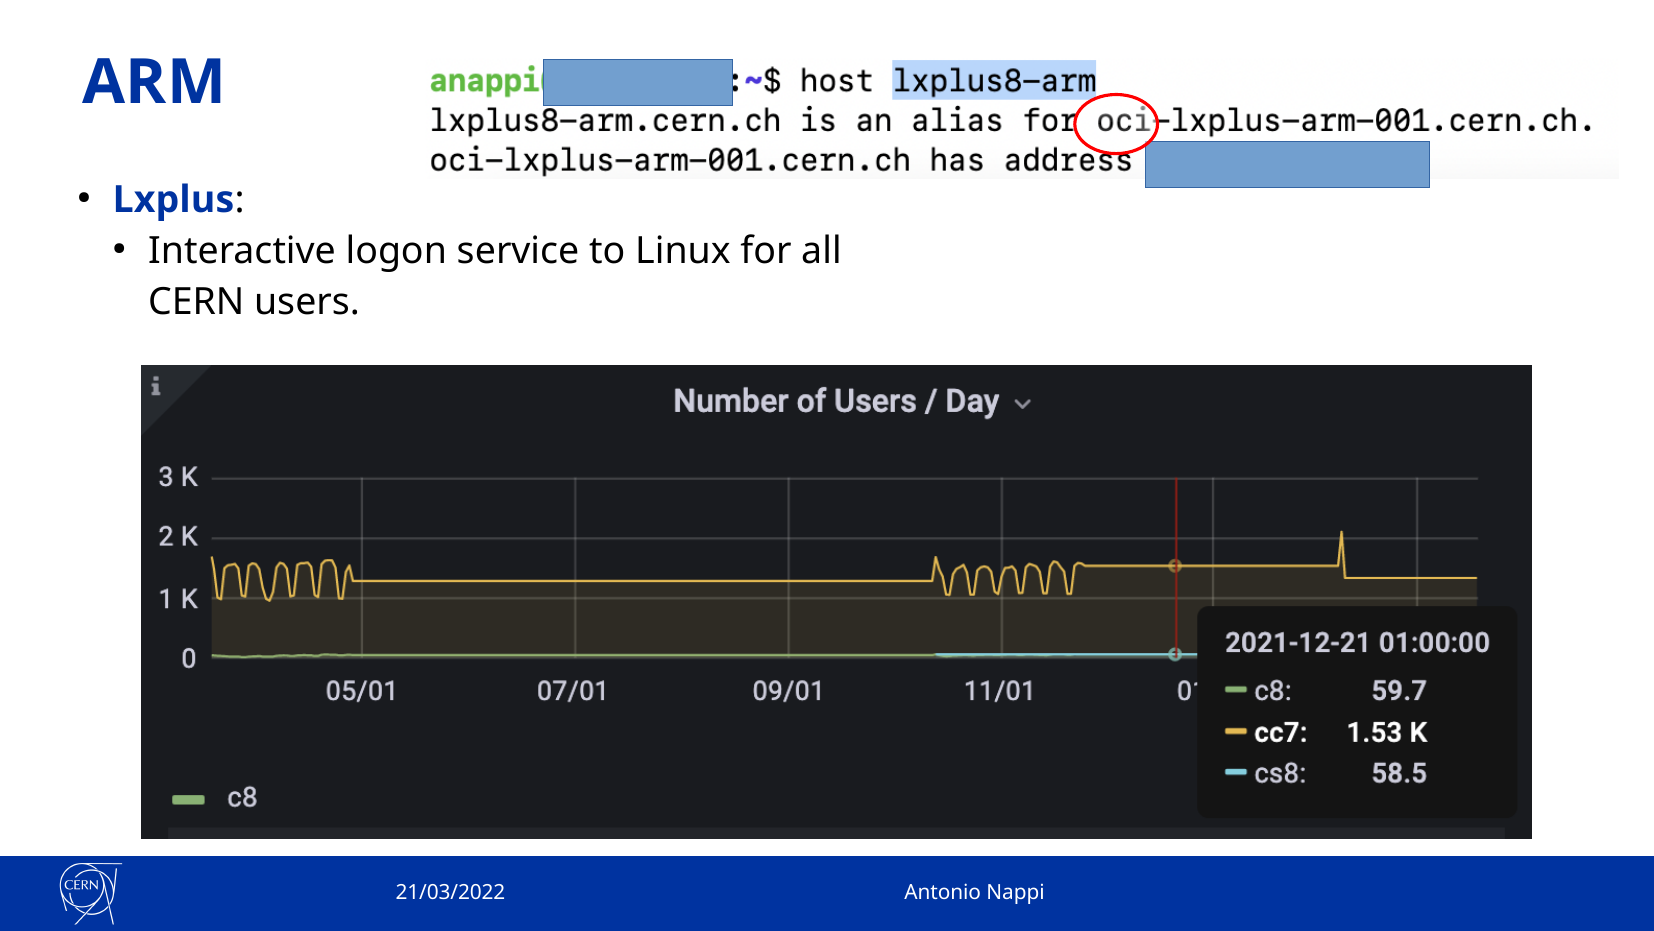

# ARM
Lxplus:
Interactive logon service to Linux for all CERN users.
21/03/2022
Antonio Nappi